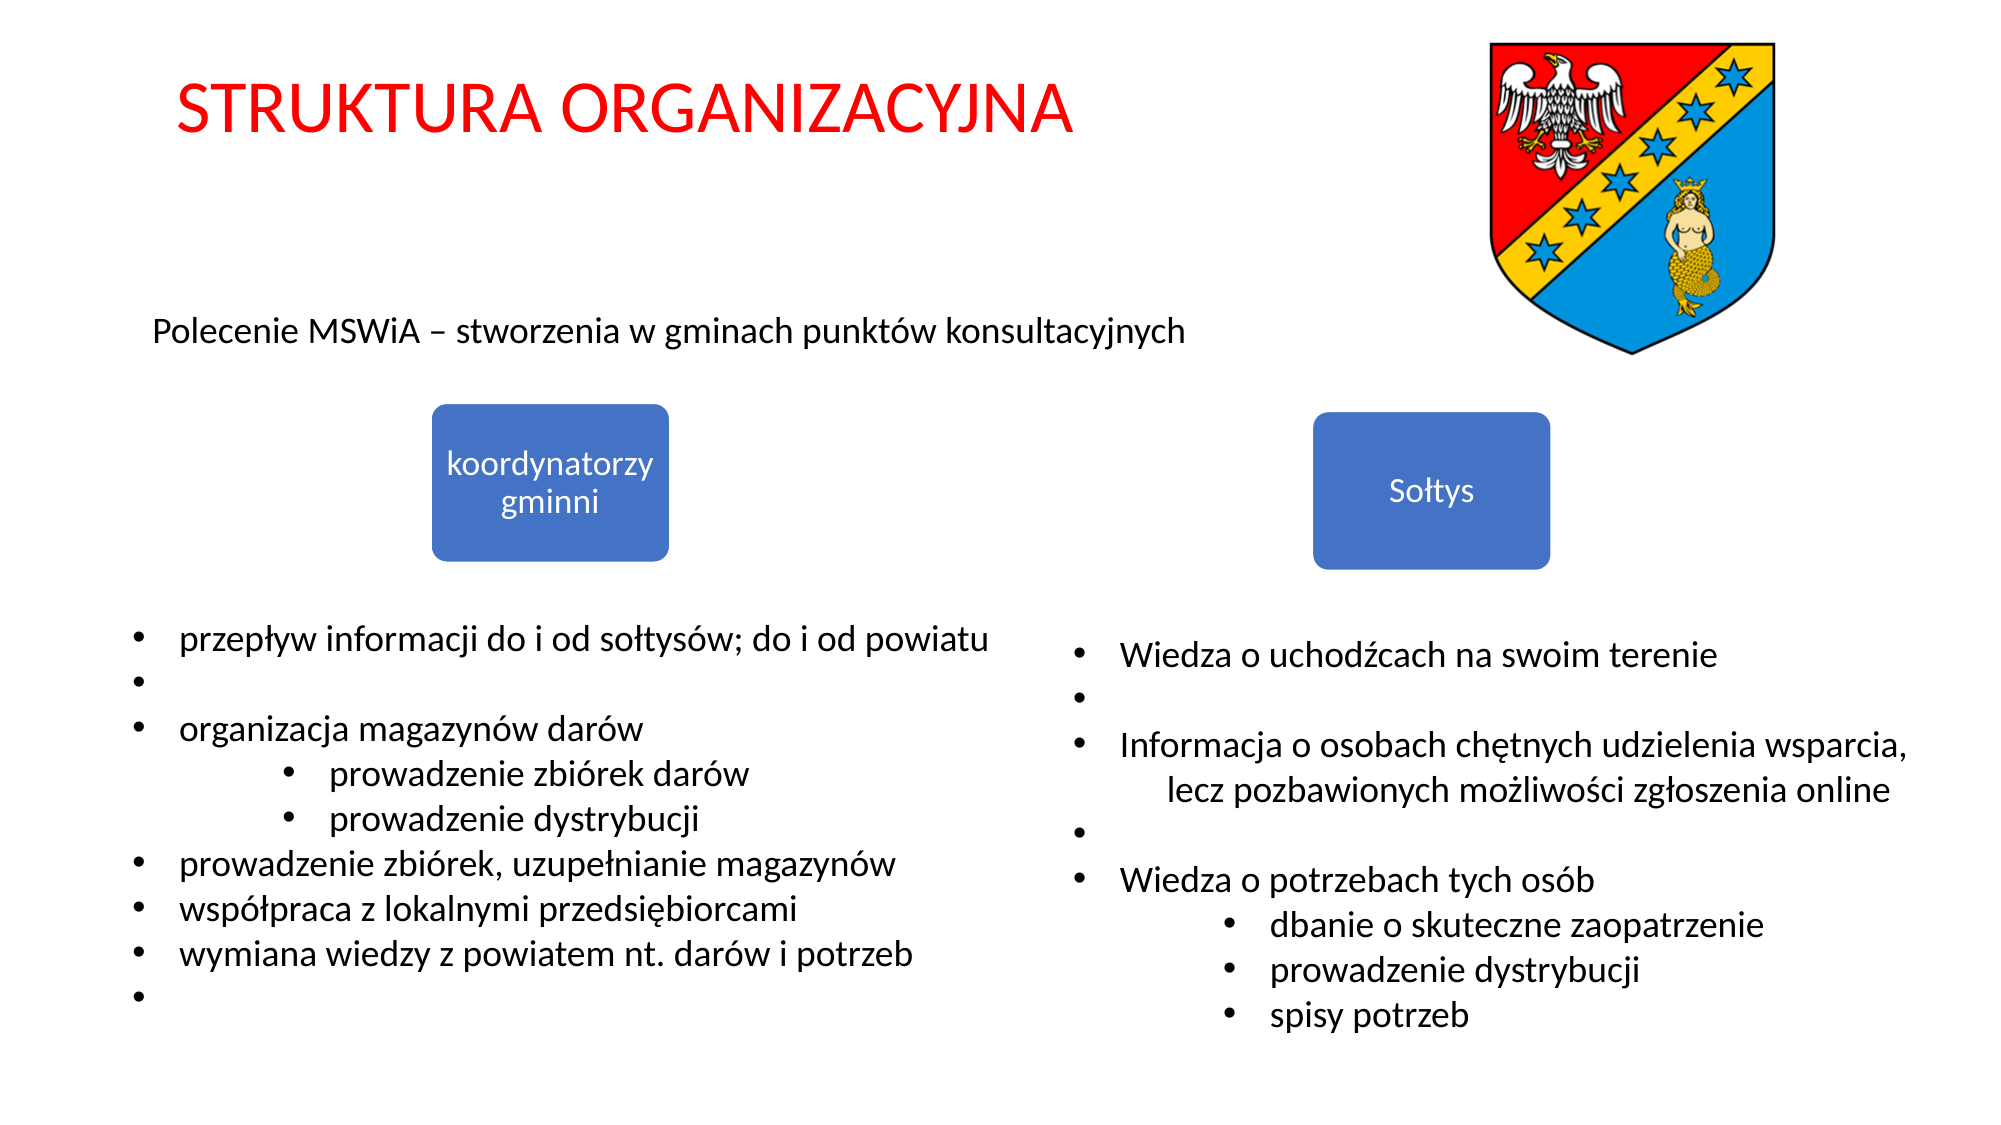

STRUKTURA ORGANIZACYJNA
Polecenie MSWiA – stworzenia w gminach punktów konsultacyjnych
koordynatorzy gminni
Sołtys
przepływ informacji do i od sołtysów; do i od powiatu
organizacja magazynów darów
prowadzenie zbiórek darów
prowadzenie dystrybucji
prowadzenie zbiórek, uzupełnianie magazynów
współpraca z lokalnymi przedsiębiorcami
wymiana wiedzy z powiatem nt. darów i potrzeb
Wiedza o uchodźcach na swoim terenie
Informacja o osobach chętnych udzielenia wsparcia, lecz pozbawionych możliwości zgłoszenia online
Wiedza o potrzebach tych osób
dbanie o skuteczne zaopatrzenie
prowadzenie dystrybucji
spisy potrzeb